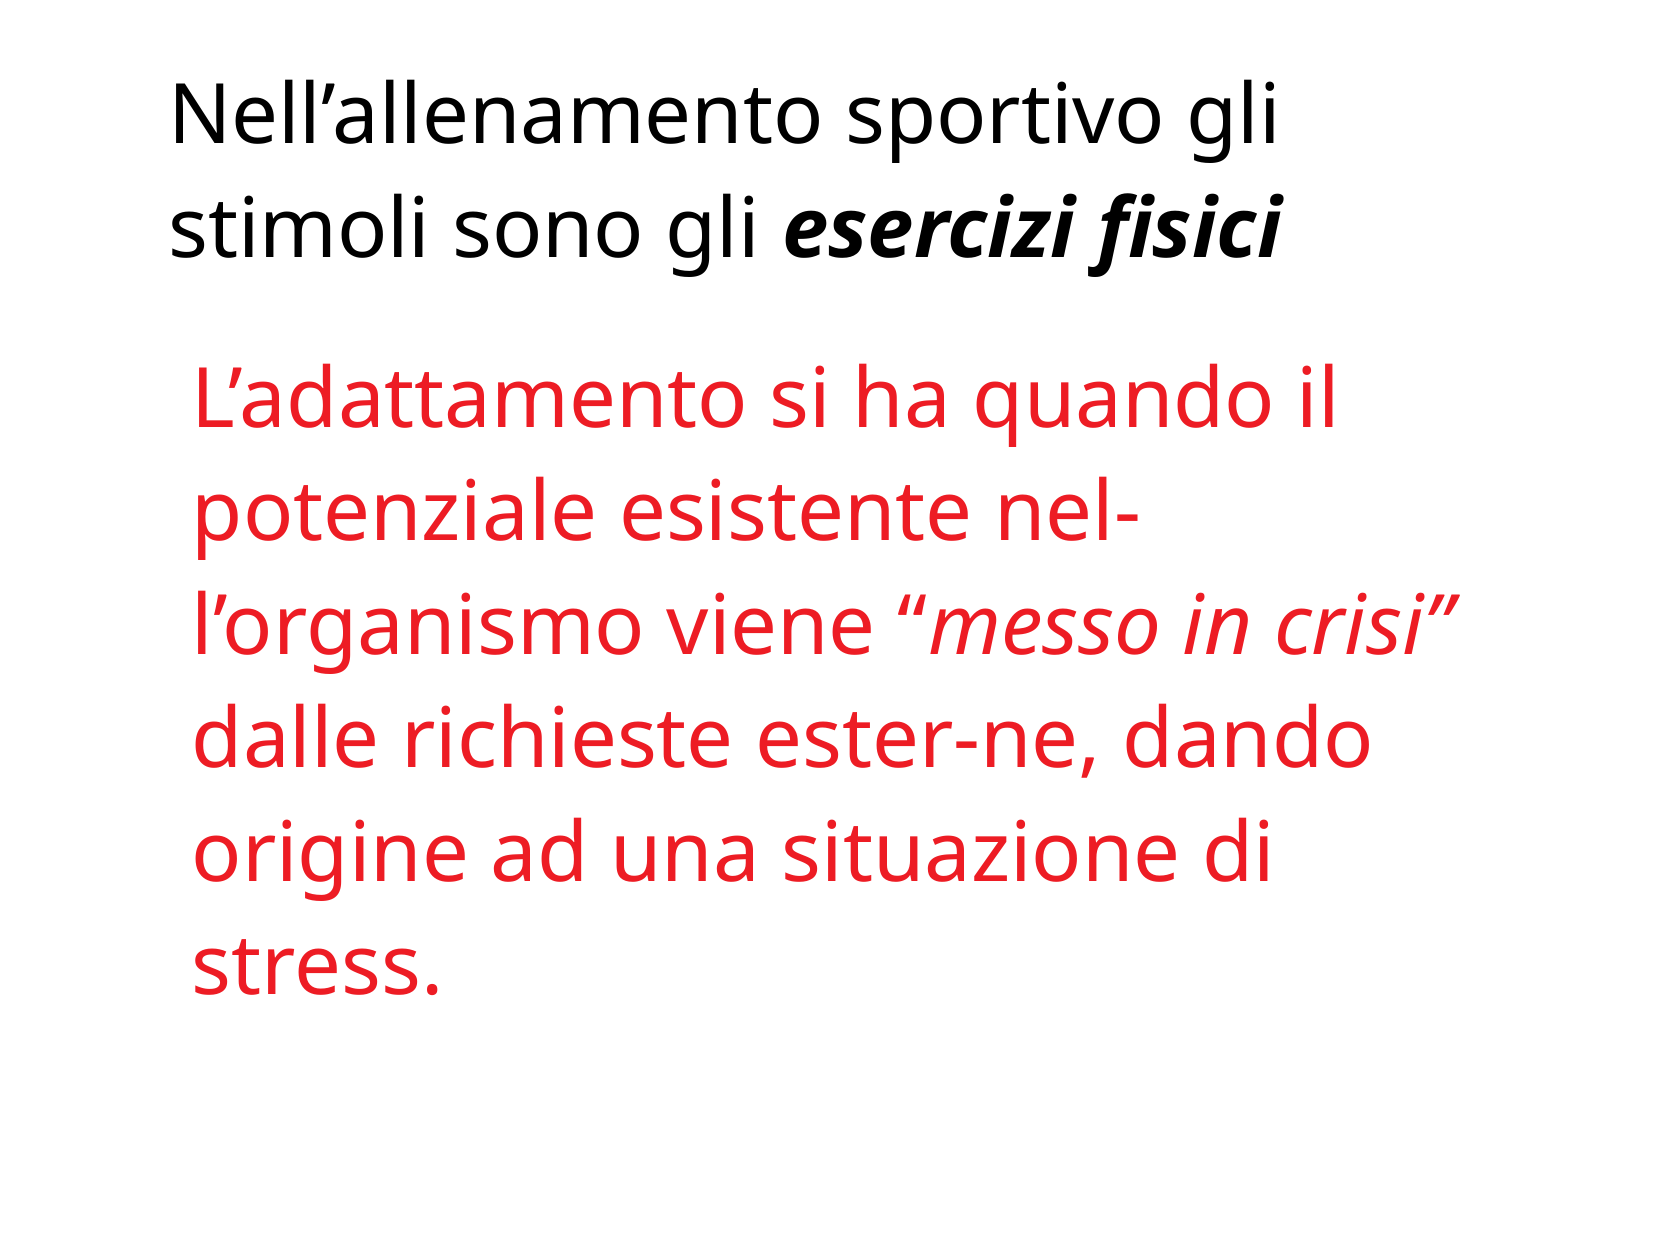

Nell’allenamento sportivo gli stimoli sono gli esercizi fisici
L’adattamento si ha quando il potenziale esistente nel-l’organismo viene “messo in crisi” dalle richieste ester-ne, dando origine ad una situazione di stress.